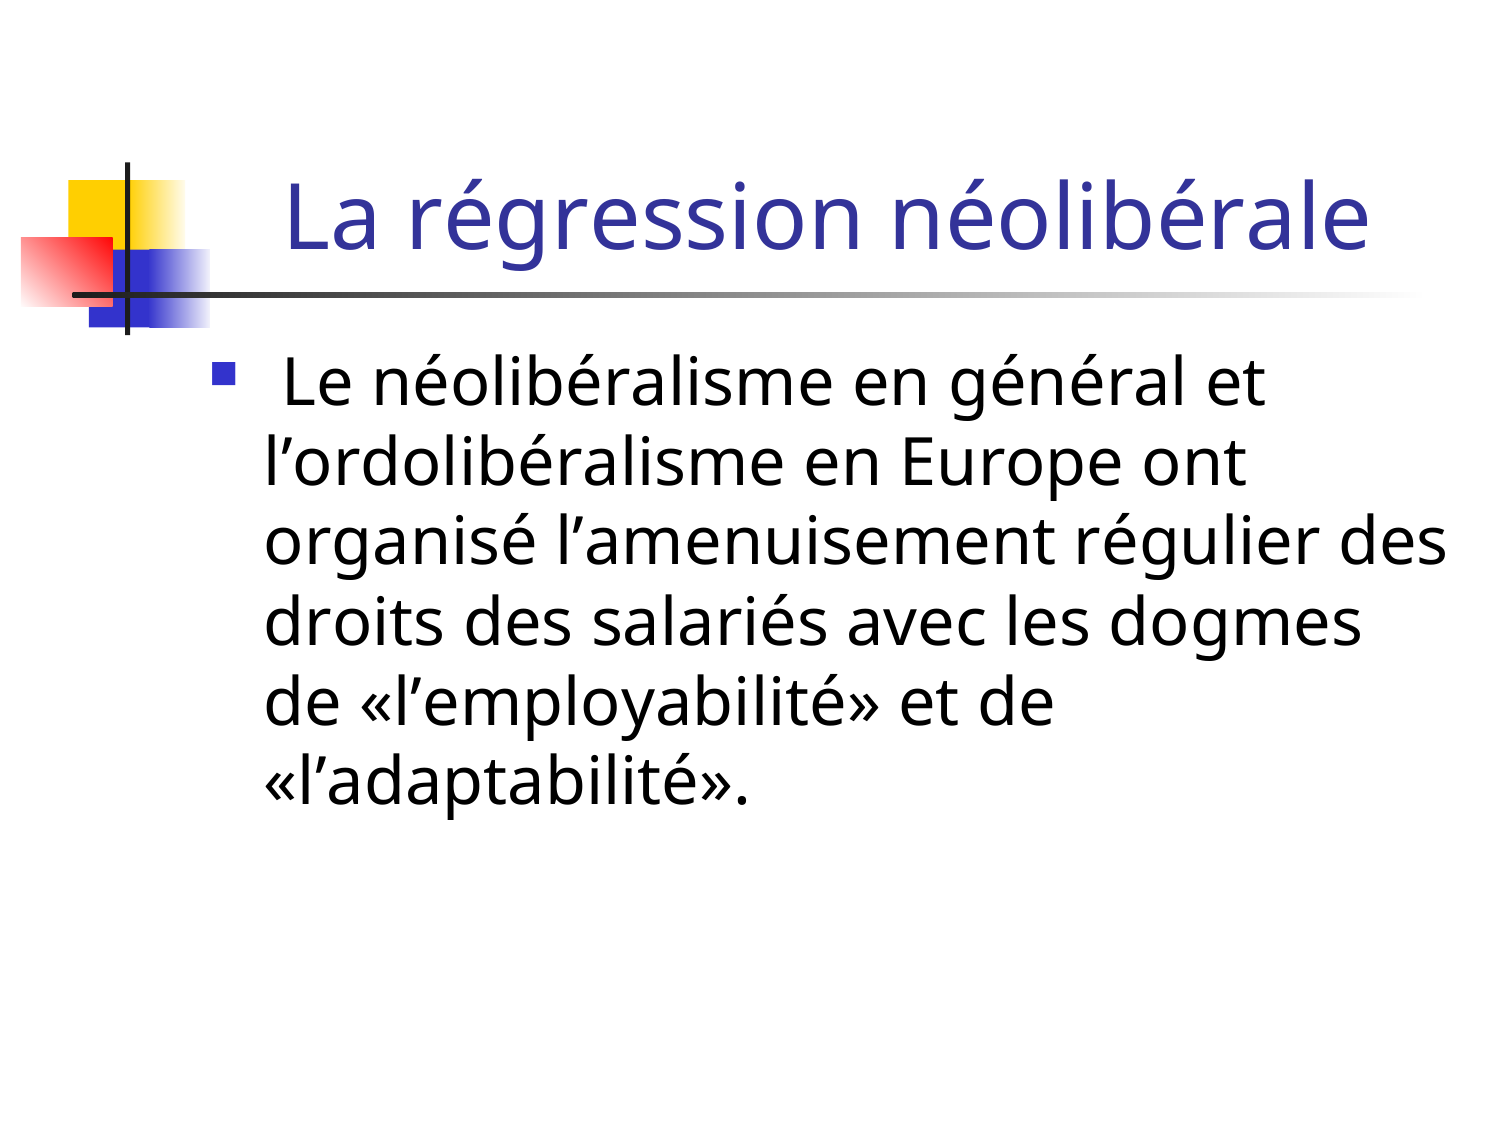

La régression néolibérale
 Le néolibéralisme en général et l’ordolibéralisme en Europe ont organisé l’amenuisement régulier des droits des salariés avec les dogmes de «l’employabilité» et de «l’adaptabilité».